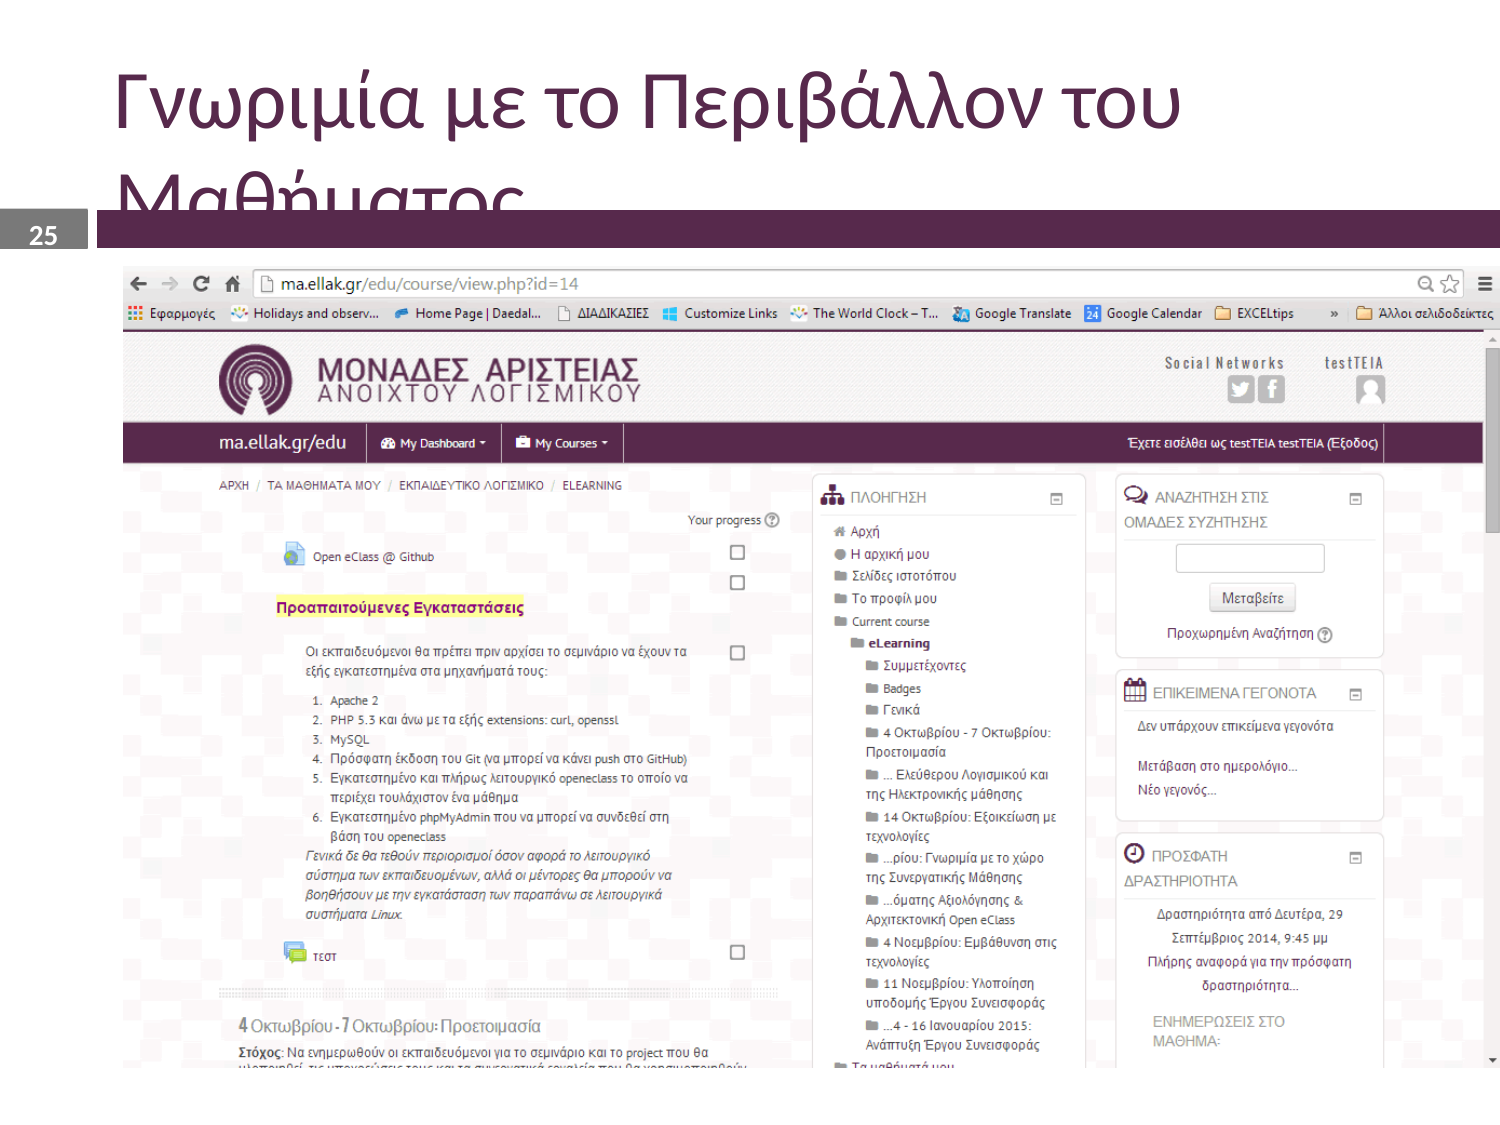

# Γνωριμία με το Περιβάλλον του Μαθήματος